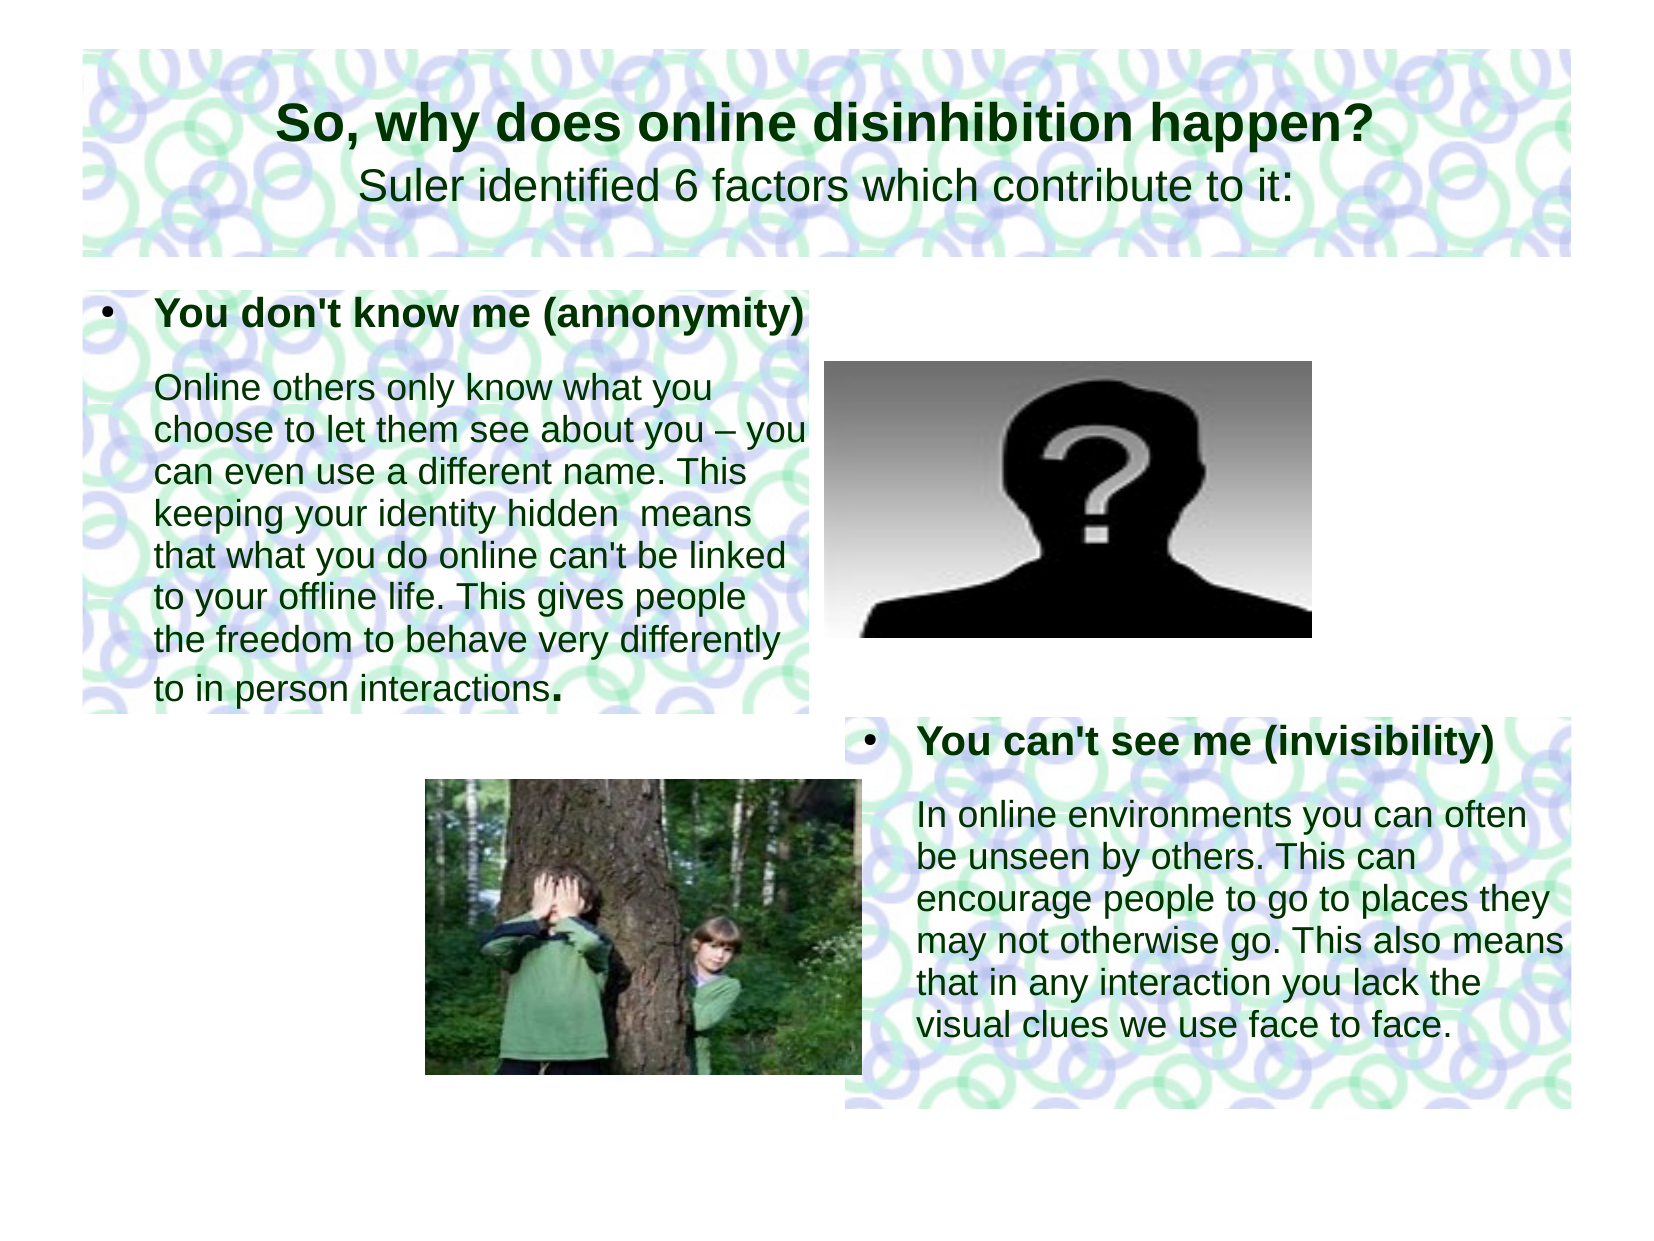

# So, why does online disinhibition happen? Suler identified 6 factors which contribute to it:
### Chart
| Category | Column 1 | Column 2 |
|---|---|---|
| Row 1 | 9.1 | 3.2 |
| Row 2 | 2.4 | 8.8 |
| Row 3 | 3.1 | 1.5 |
| Row 4 | 4.3 | 9.02 |You don't know me (annonymity)
Online others only know what you choose to let them see about you – you can even use a different name. This keeping your identity hidden means that what you do online can't be linked to your offline life. This gives people the freedom to behave very differently to in person interactions.
You can't see me (invisibility)
In online environments you can often be unseen by others. This can encourage people to go to places they may not otherwise go. This also means that in any interaction you lack the visual clues we use face to face.